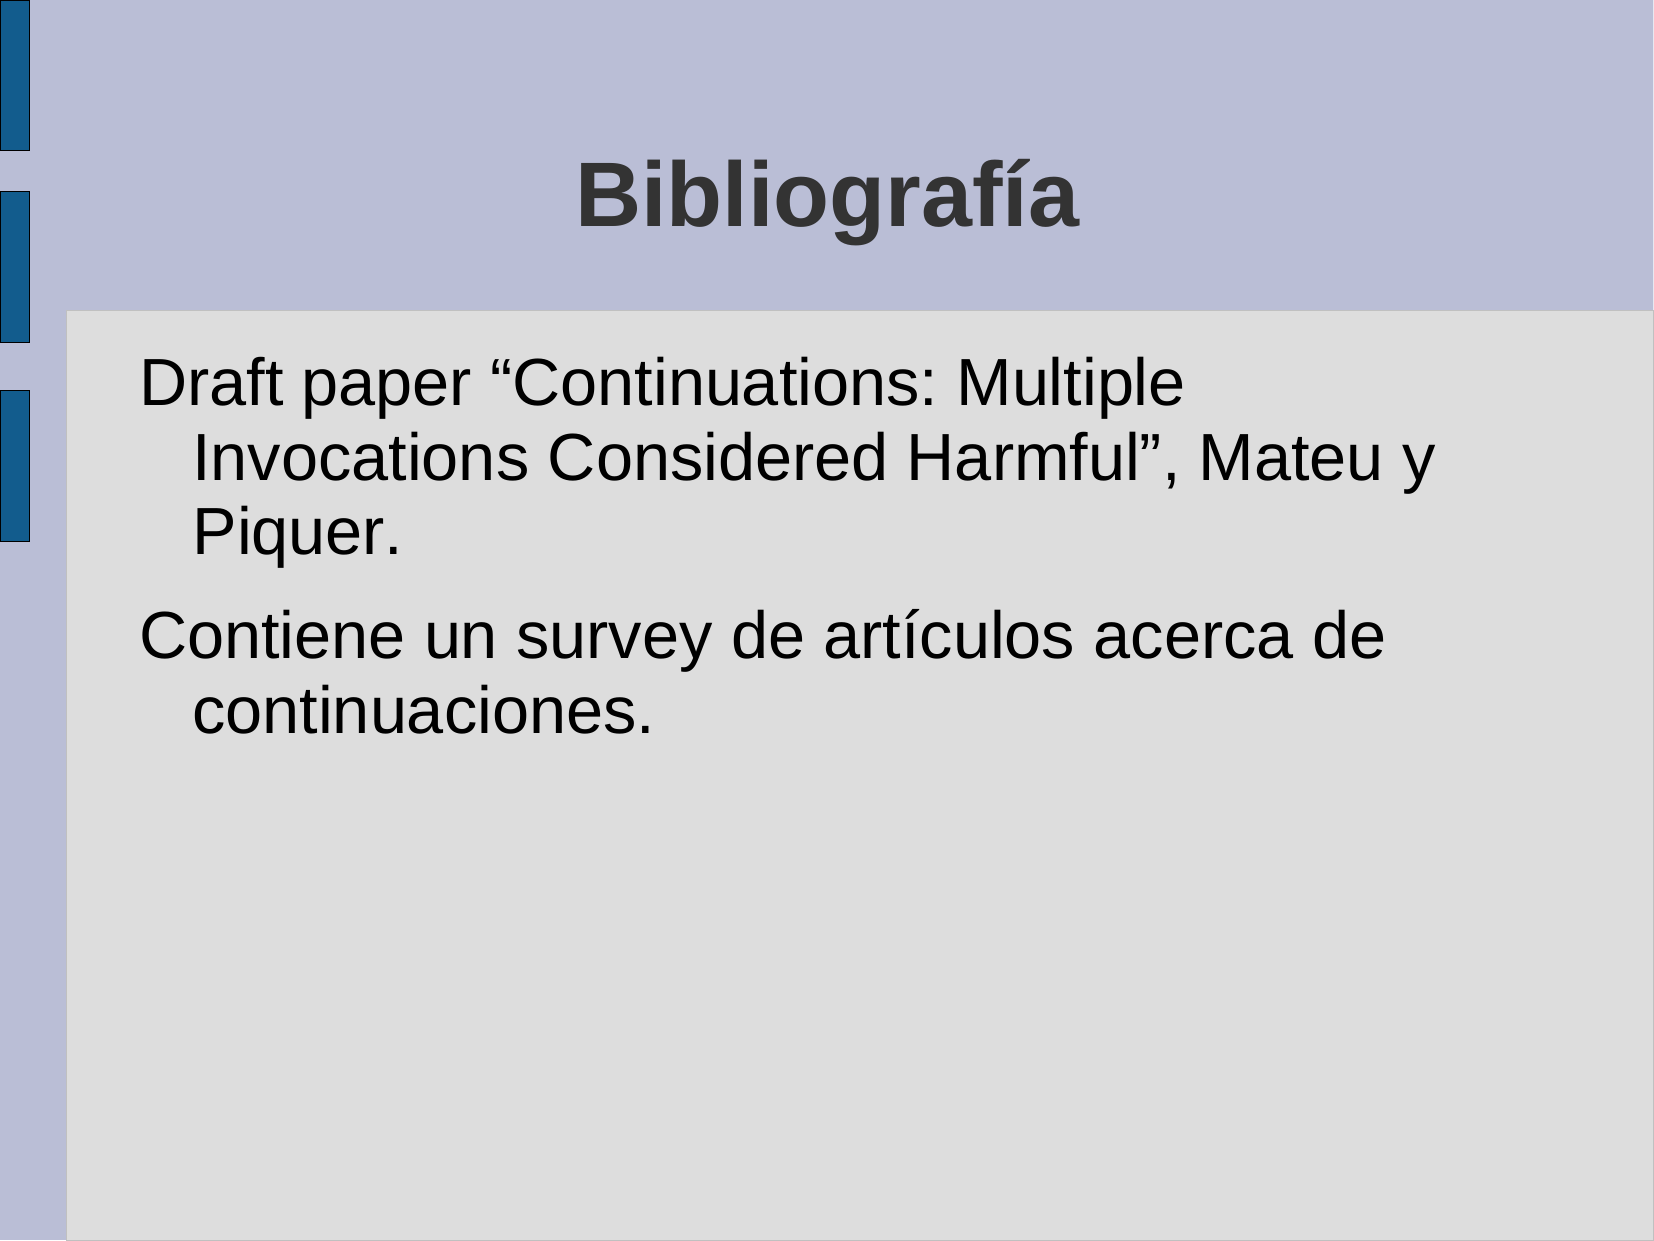

# Bibliografía
Draft paper “Continuations: Multiple Invocations Considered Harmful”, Mateu y Piquer.
Contiene un survey de artículos acerca de continuaciones.